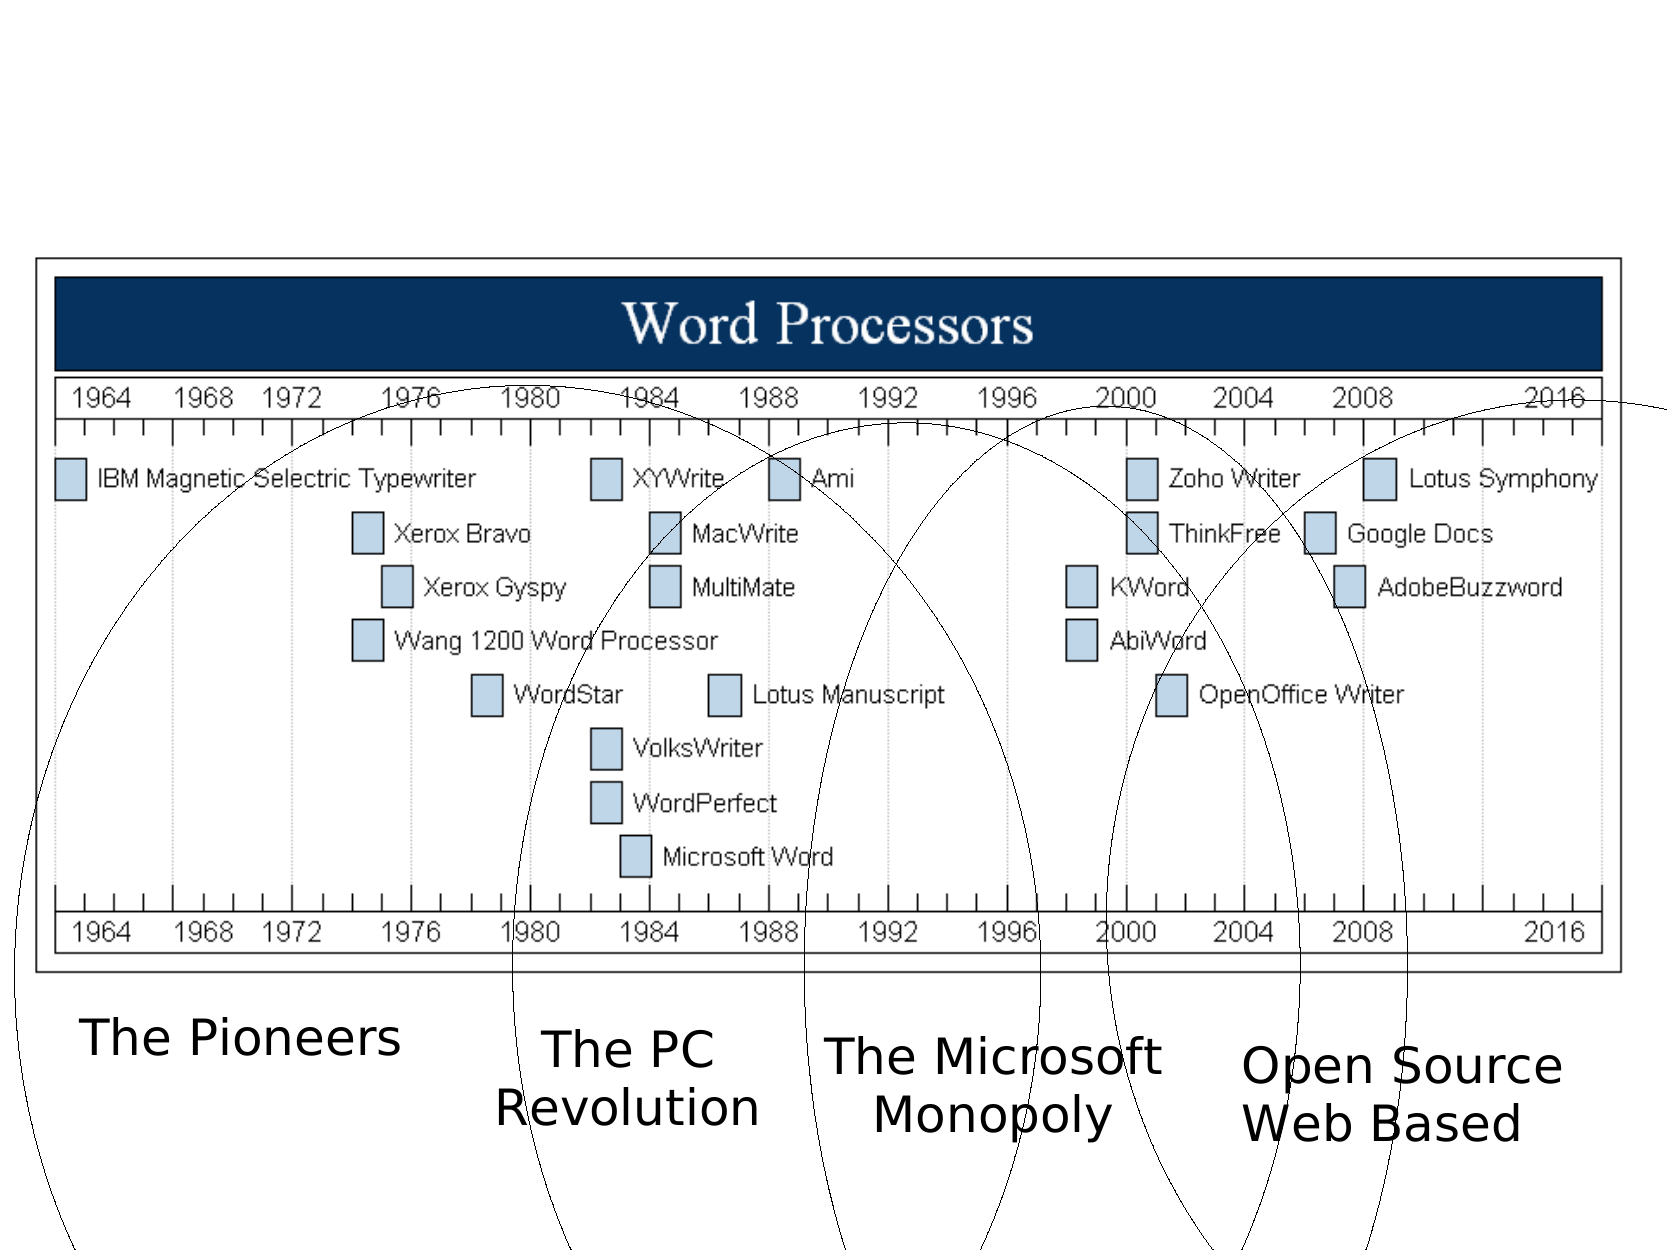

The Pioneers
The PC
Revolution
The Microsoft
Monopoly
Open Source
Web Based